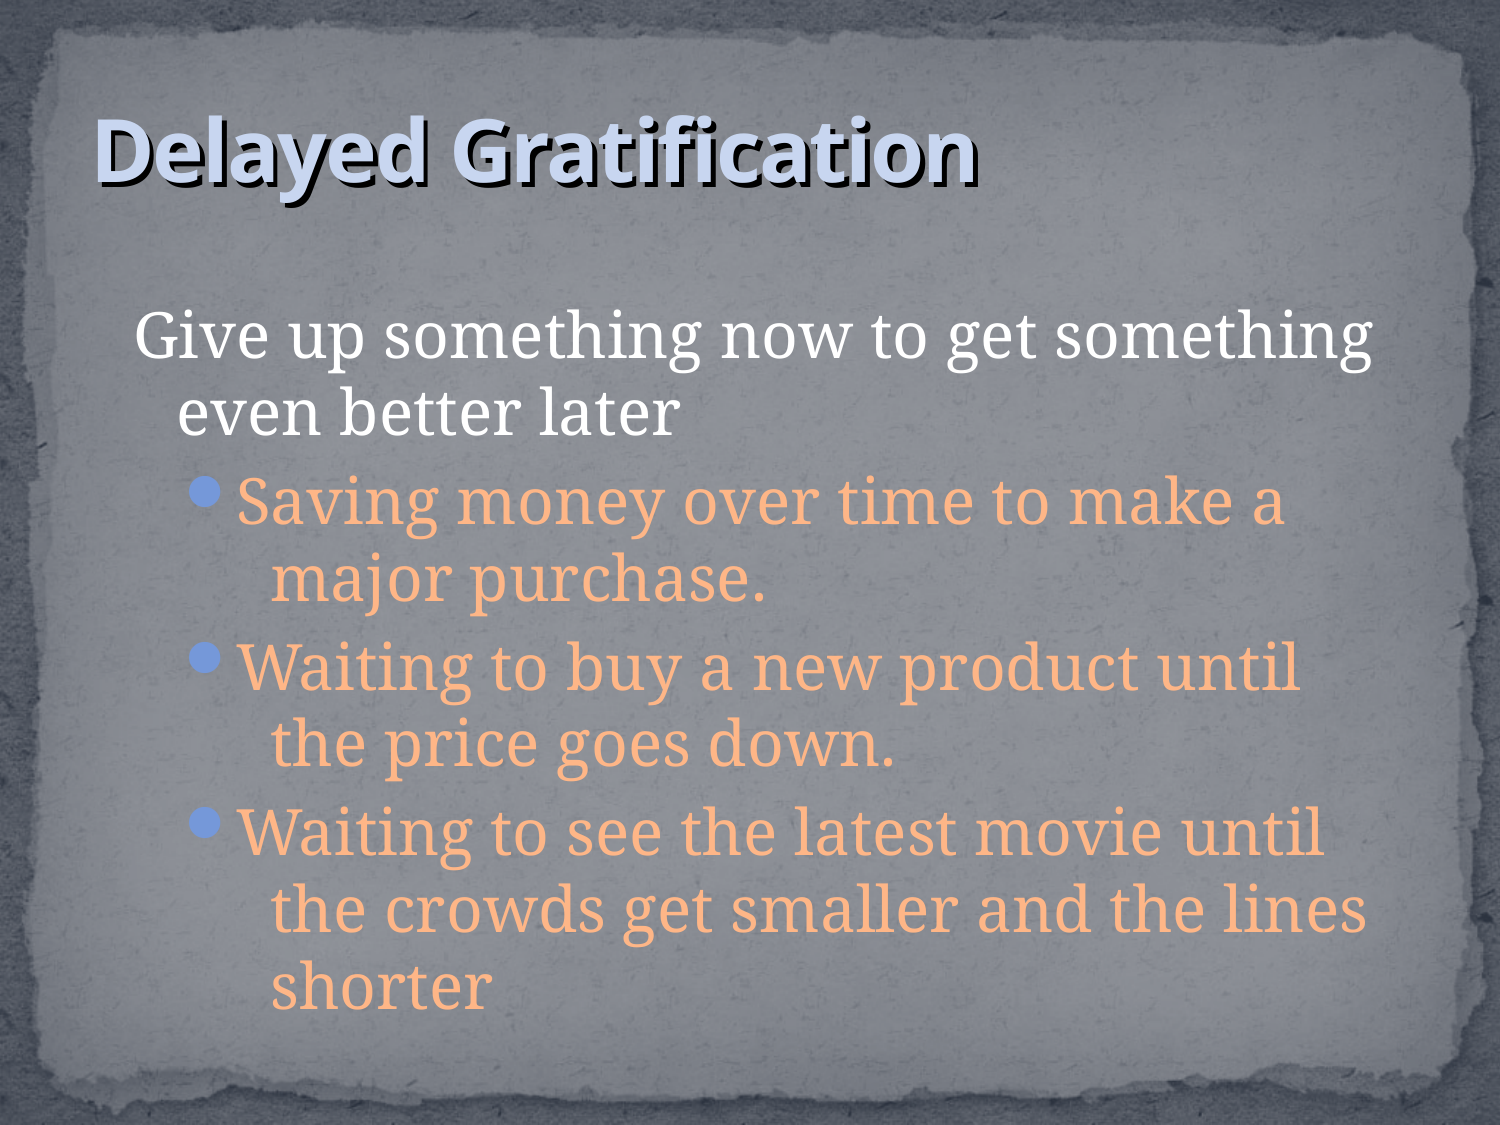

Delayed Gratification
# Give up something now to get something even better later
Saving money over time to make a major purchase.
Waiting to buy a new product until the price goes down.
Waiting to see the latest movie until the crowds get smaller and the lines shorter